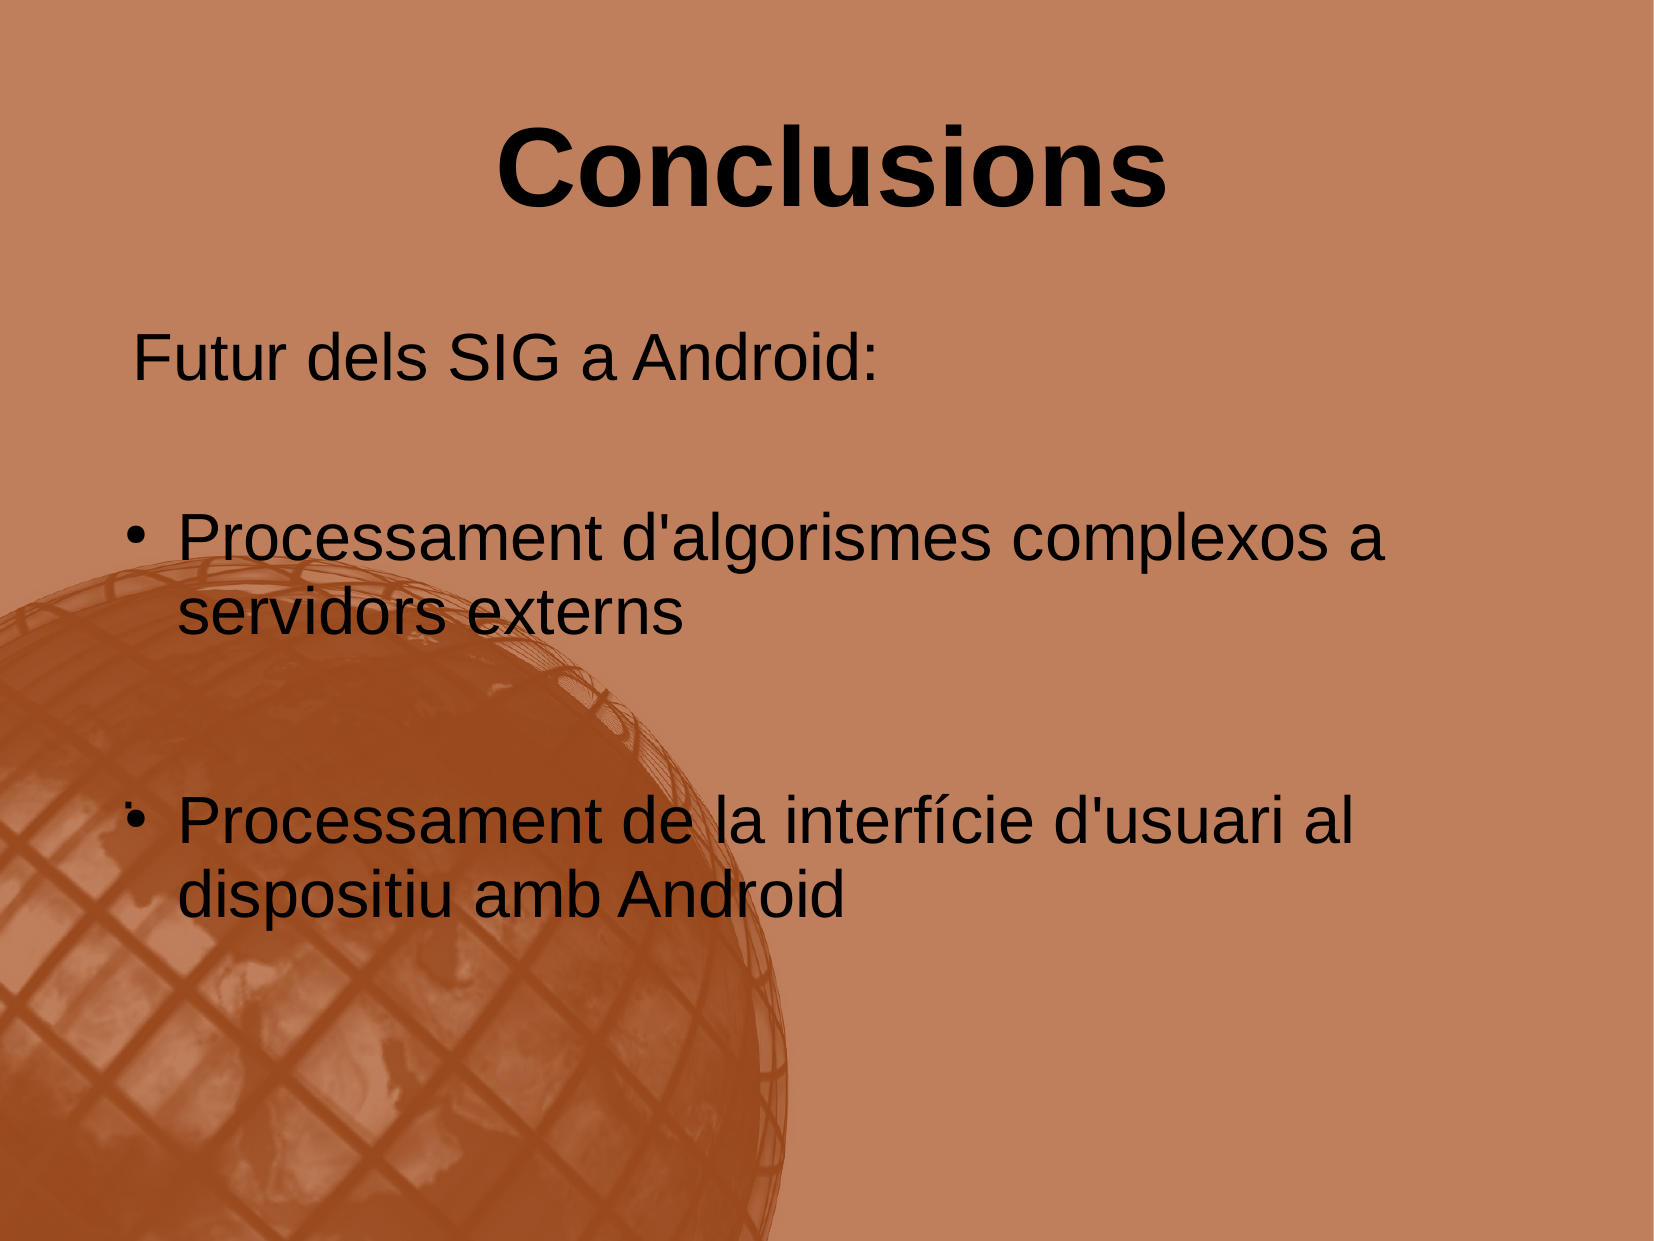

Conclusions
Futur dels SIG a Android:
# ·
Processament d'algorismes complexos a servidors externs
Processament de la interfície d'usuari al dispositiu amb Android